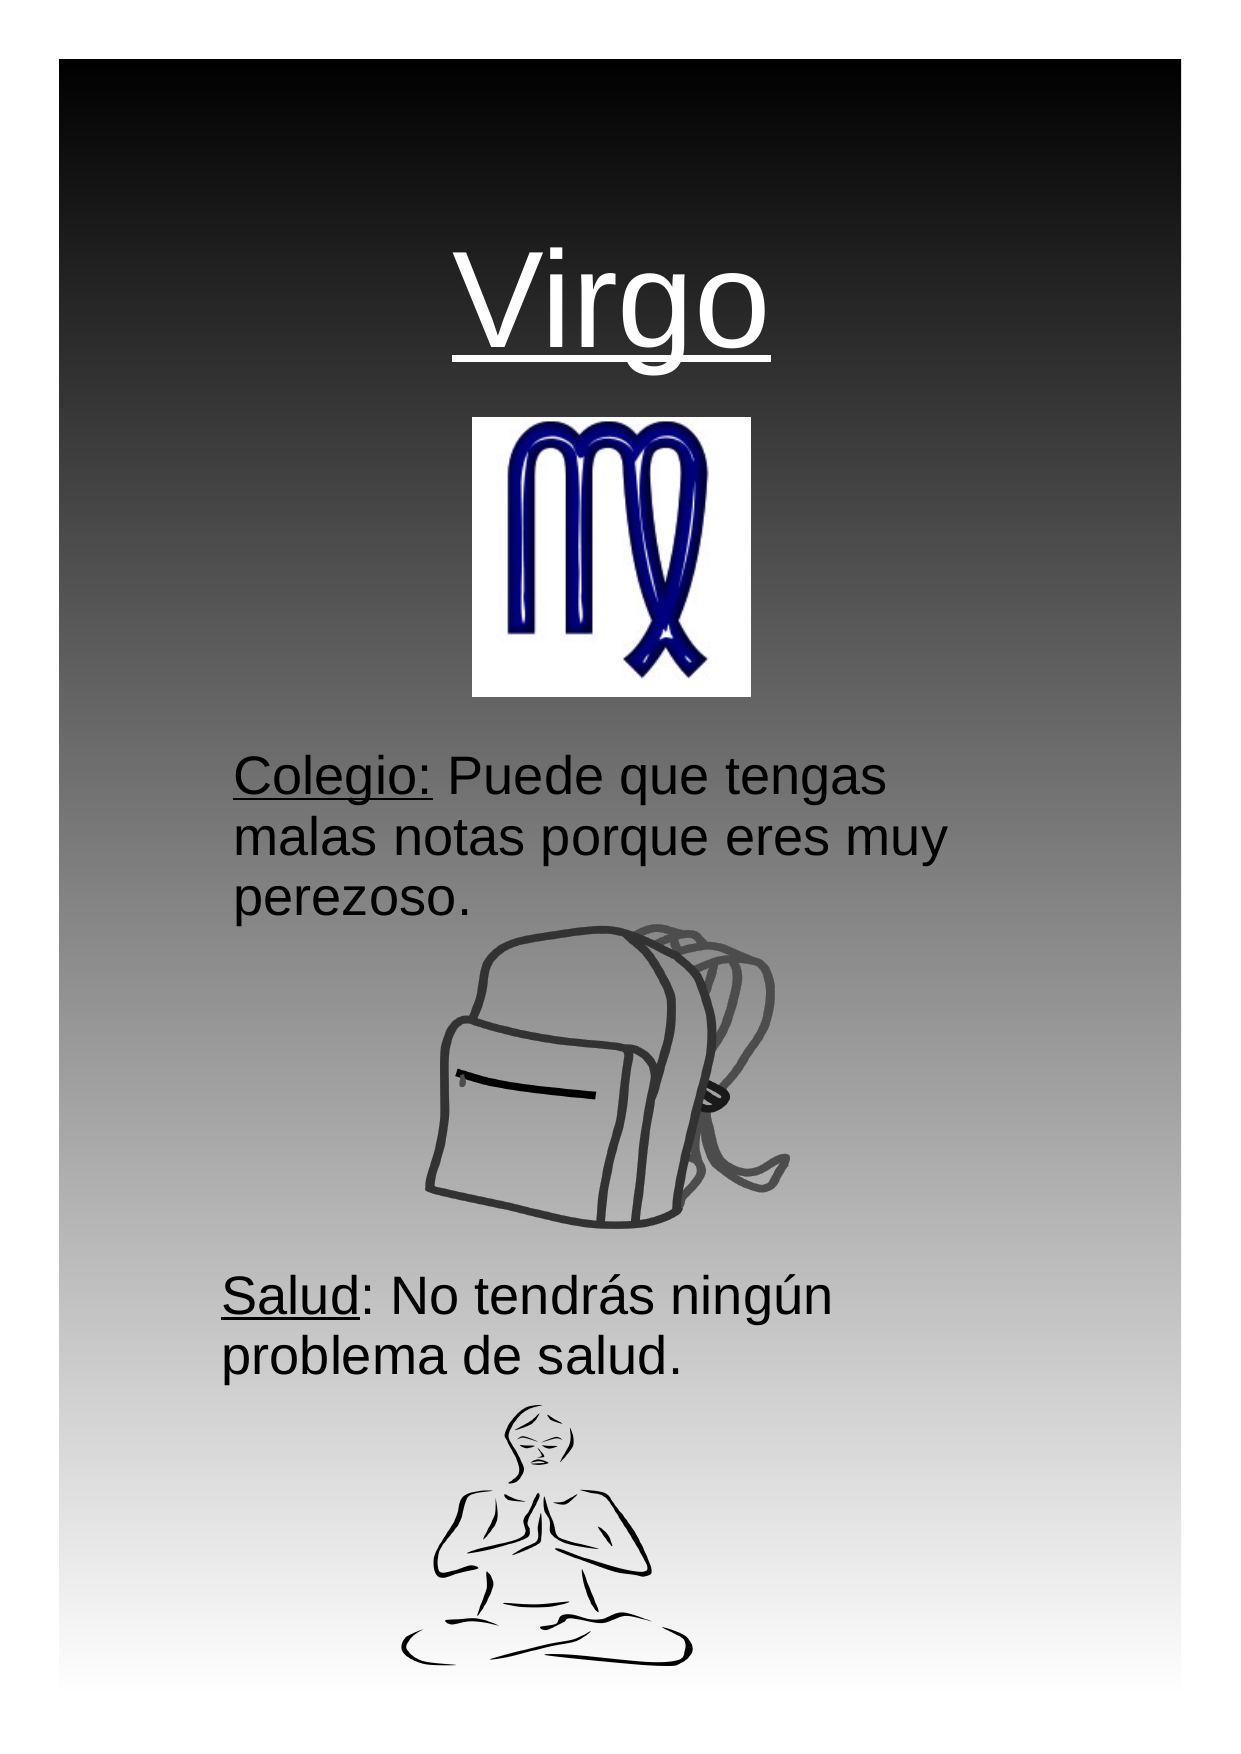

Virgo
Colegio: Puede que tengas malas notas porque eres muy perezoso.
Salud: No tendrás ningún problema de salud.